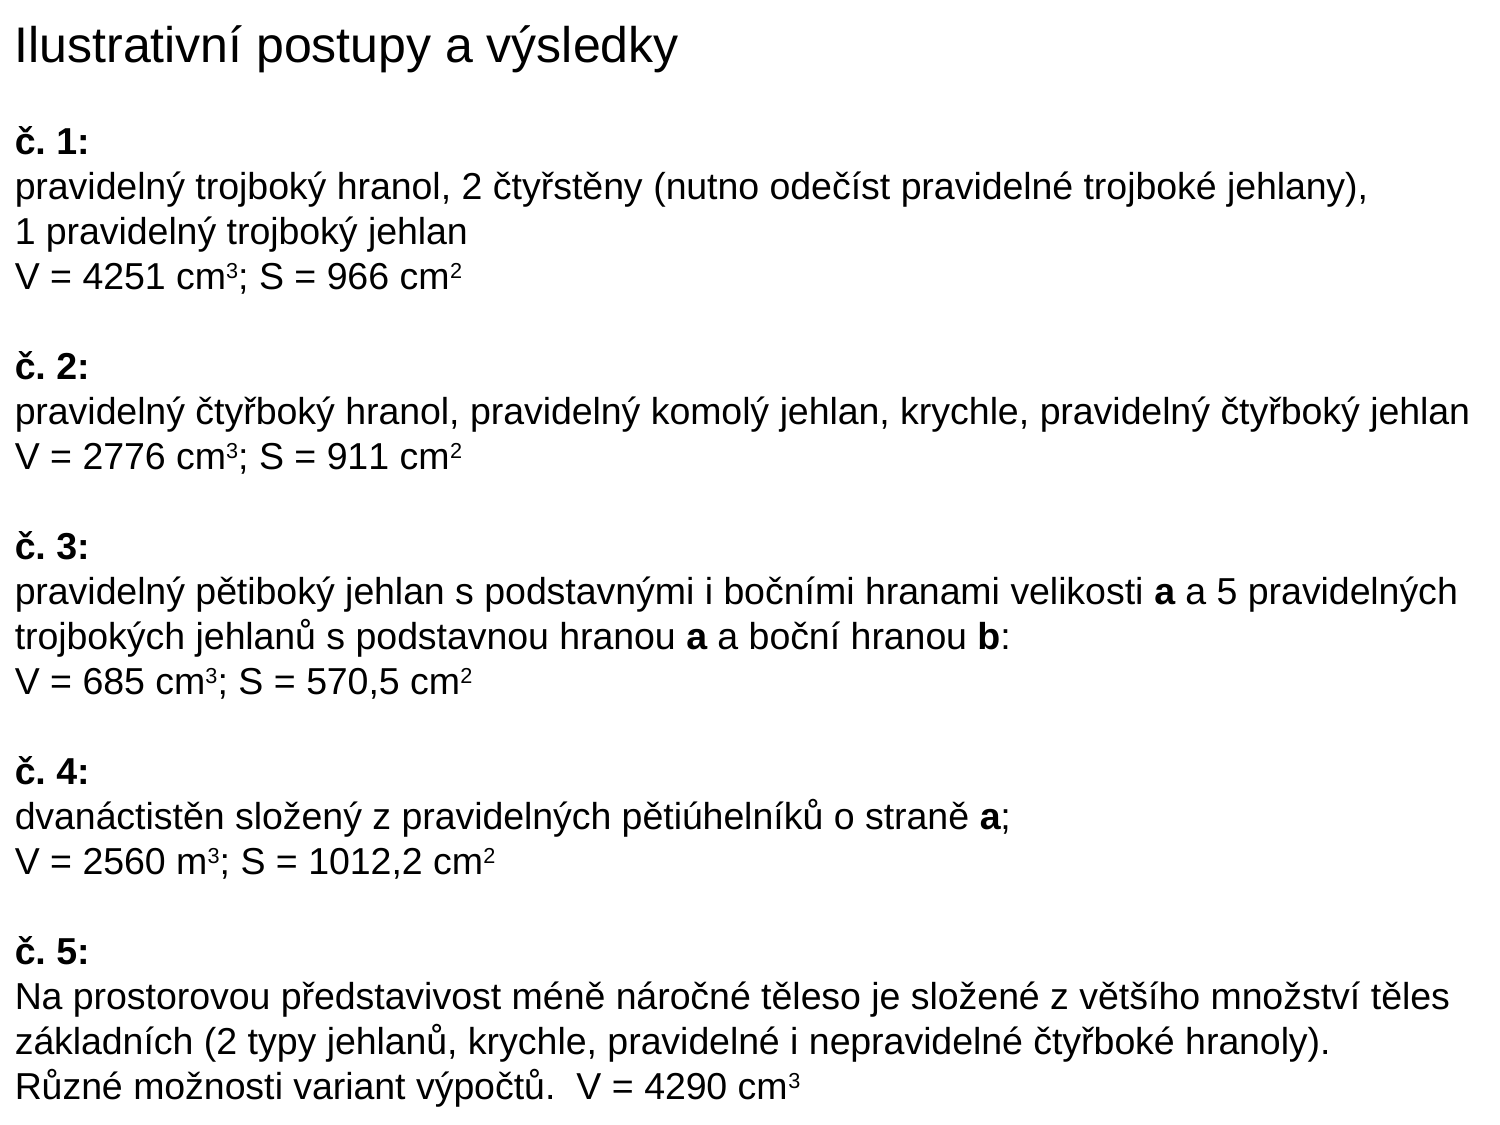

Ilustrativní postupy a výsledky
č. 1:
pravidelný trojboký hranol, 2 čtyřstěny (nutno odečíst pravidelné trojboké jehlany),
1 pravidelný trojboký jehlan
V = 4251 cm3; S = 966 cm2
č. 2:
pravidelný čtyřboký hranol, pravidelný komolý jehlan, krychle, pravidelný čtyřboký jehlan
V = 2776 cm3; S = 911 cm2
č. 3:
pravidelný pětiboký jehlan s podstavnými i bočními hranami velikosti a a 5 pravidelných trojbokých jehlanů s podstavnou hranou a a boční hranou b:
V = 685 cm3; S = 570,5 cm2
č. 4:
dvanáctistěn složený z pravidelných pětiúhelníků o straně a;
V = 2560 m3; S = 1012,2 cm2
č. 5:
Na prostorovou představivost méně náročné těleso je složené z většího množství těles základních (2 typy jehlanů, krychle, pravidelné i nepravidelné čtyřboké hranoly).
Různé možnosti variant výpočtů. V = 4290 cm3